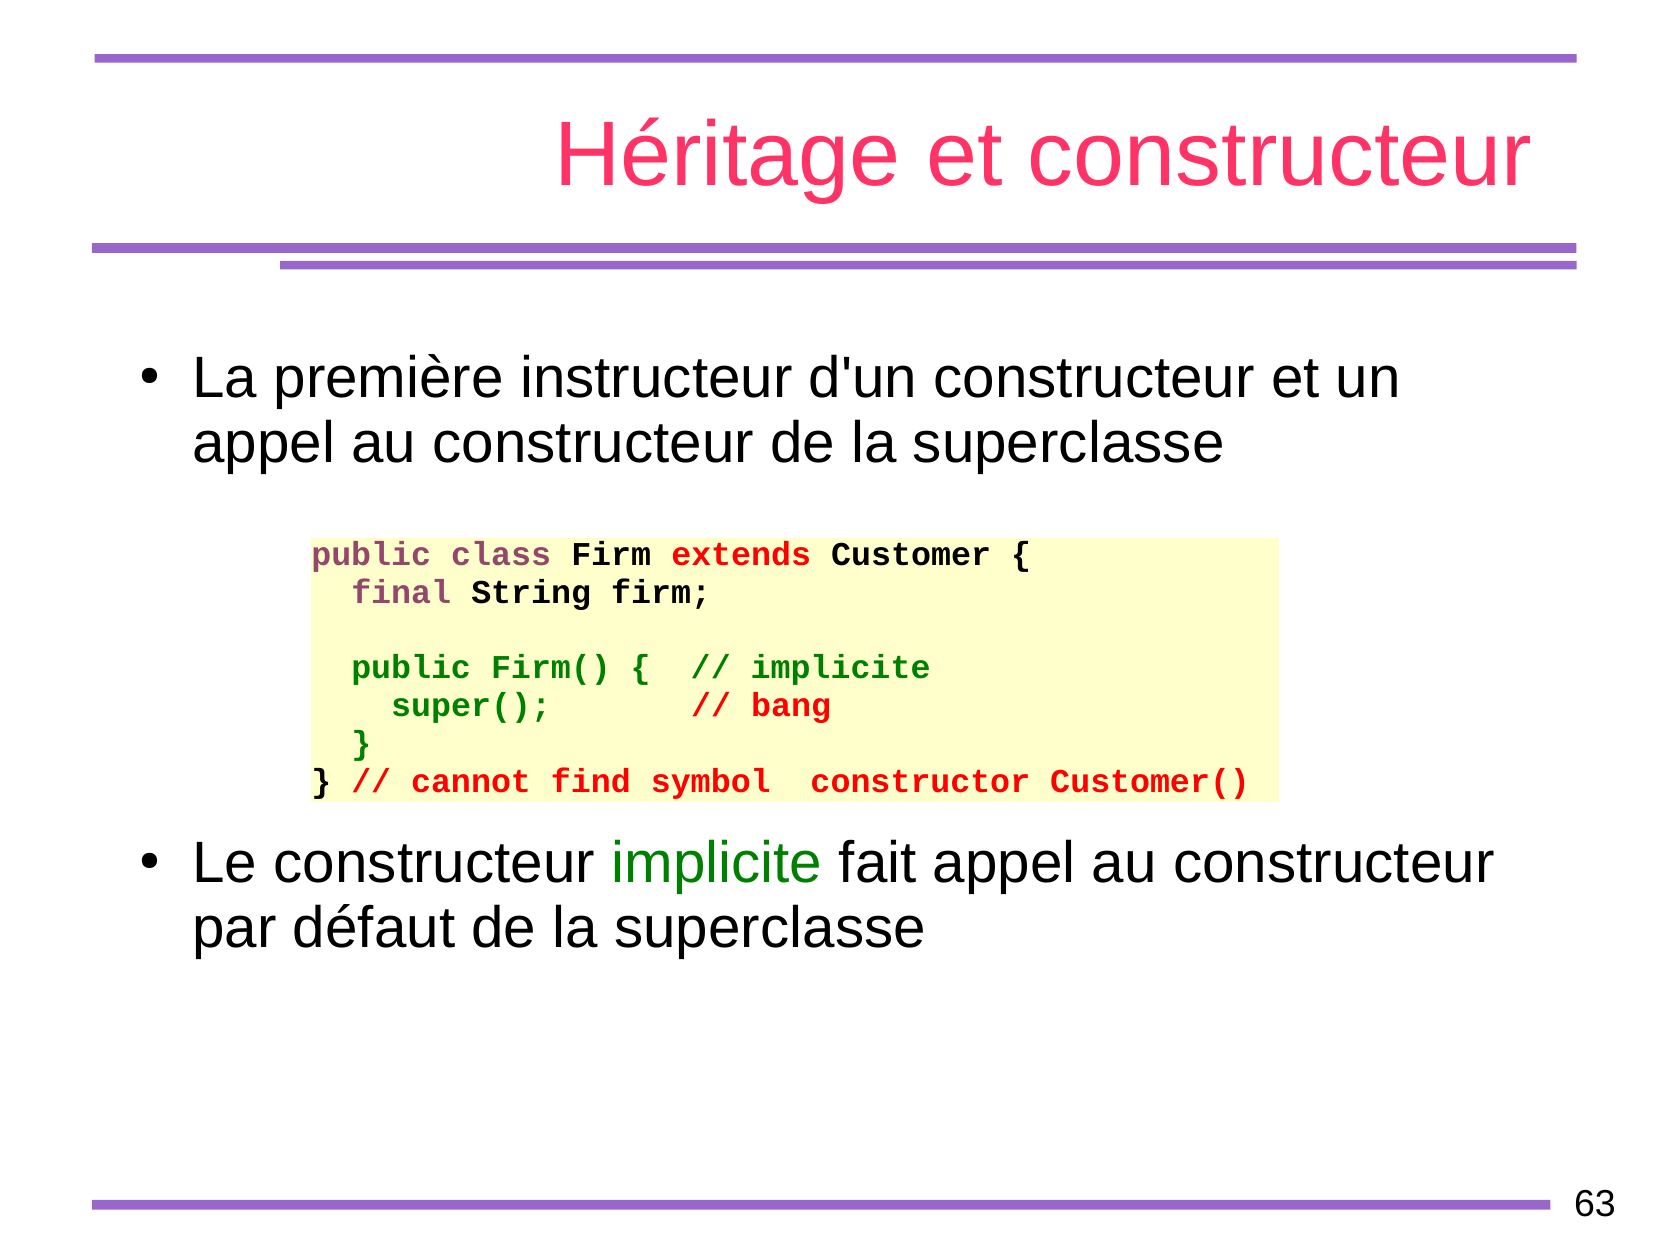

# Héritage et constructeur
La première instructeur d'un constructeur et un appel au constructeur de la superclasse
Le constructeur implicite fait appel au constructeur par défaut de la superclasse
public class Firm extends Customer {
 final String firm;
 public Firm() { // implicite
 super(); // bang
 }
} // cannot find symbol constructor Customer()